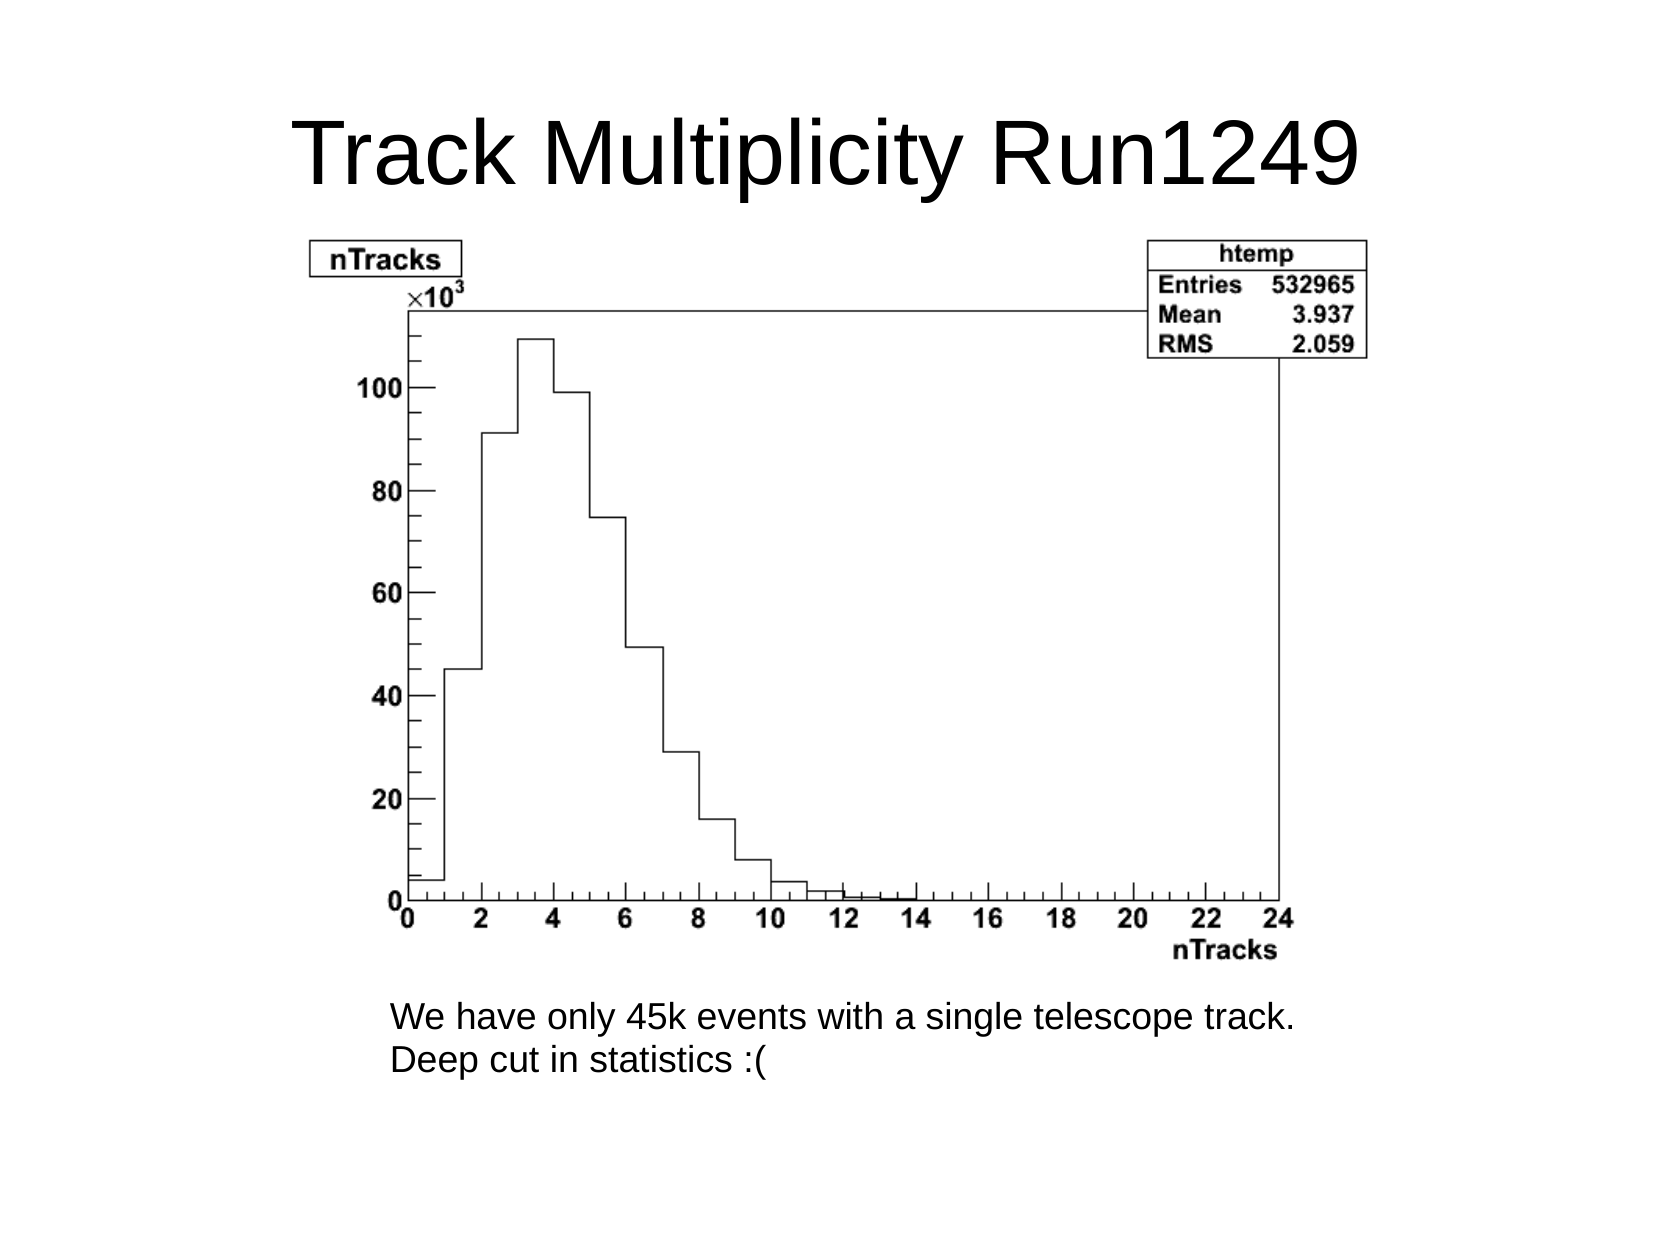

# Track Multiplicity Run1249
We have only 45k events with a single telescope track.
Deep cut in statistics :(